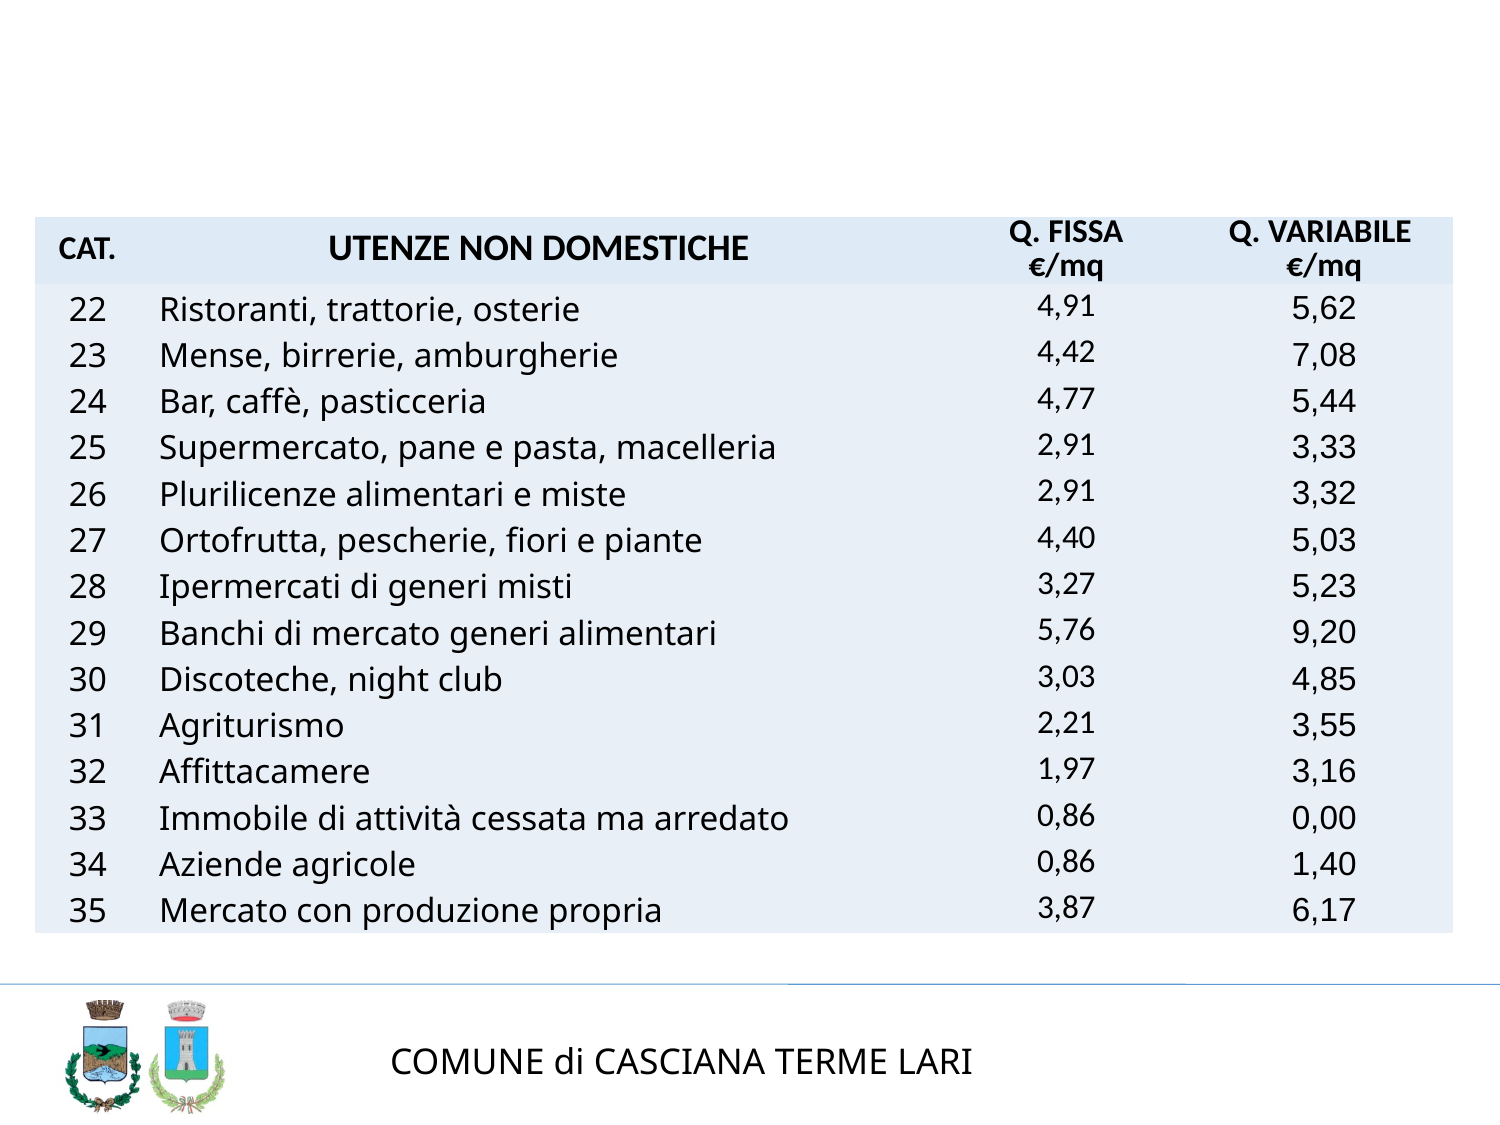

| CAT. | UTENZE NON DOMESTICHE | Q. FISSA €/mq | Q. VARIABILE €/mq |
| --- | --- | --- | --- |
| 22 | Ristoranti, trattorie, osterie | 4,91 | 5,62 |
| 23 | Mense, birrerie, amburgherie | 4,42 | 7,08 |
| 24 | Bar, caffè, pasticceria | 4,77 | 5,44 |
| 25 | Supermercato, pane e pasta, macelleria | 2,91 | 3,33 |
| 26 | Plurilicenze alimentari e miste | 2,91 | 3,32 |
| 27 | Ortofrutta, pescherie, fiori e piante | 4,40 | 5,03 |
| 28 | Ipermercati di generi misti | 3,27 | 5,23 |
| 29 | Banchi di mercato generi alimentari | 5,76 | 9,20 |
| 30 | Discoteche, night club | 3,03 | 4,85 |
| 31 | Agriturismo | 2,21 | 3,55 |
| 32 | Affittacamere | 1,97 | 3,16 |
| 33 | Immobile di attività cessata ma arredato | 0,86 | 0,00 |
| 34 | Aziende agricole | 0,86 | 1,40 |
| 35 | Mercato con produzione propria | 3,87 | 6,17 |
COMUNE di CASCIANA TERME LARI